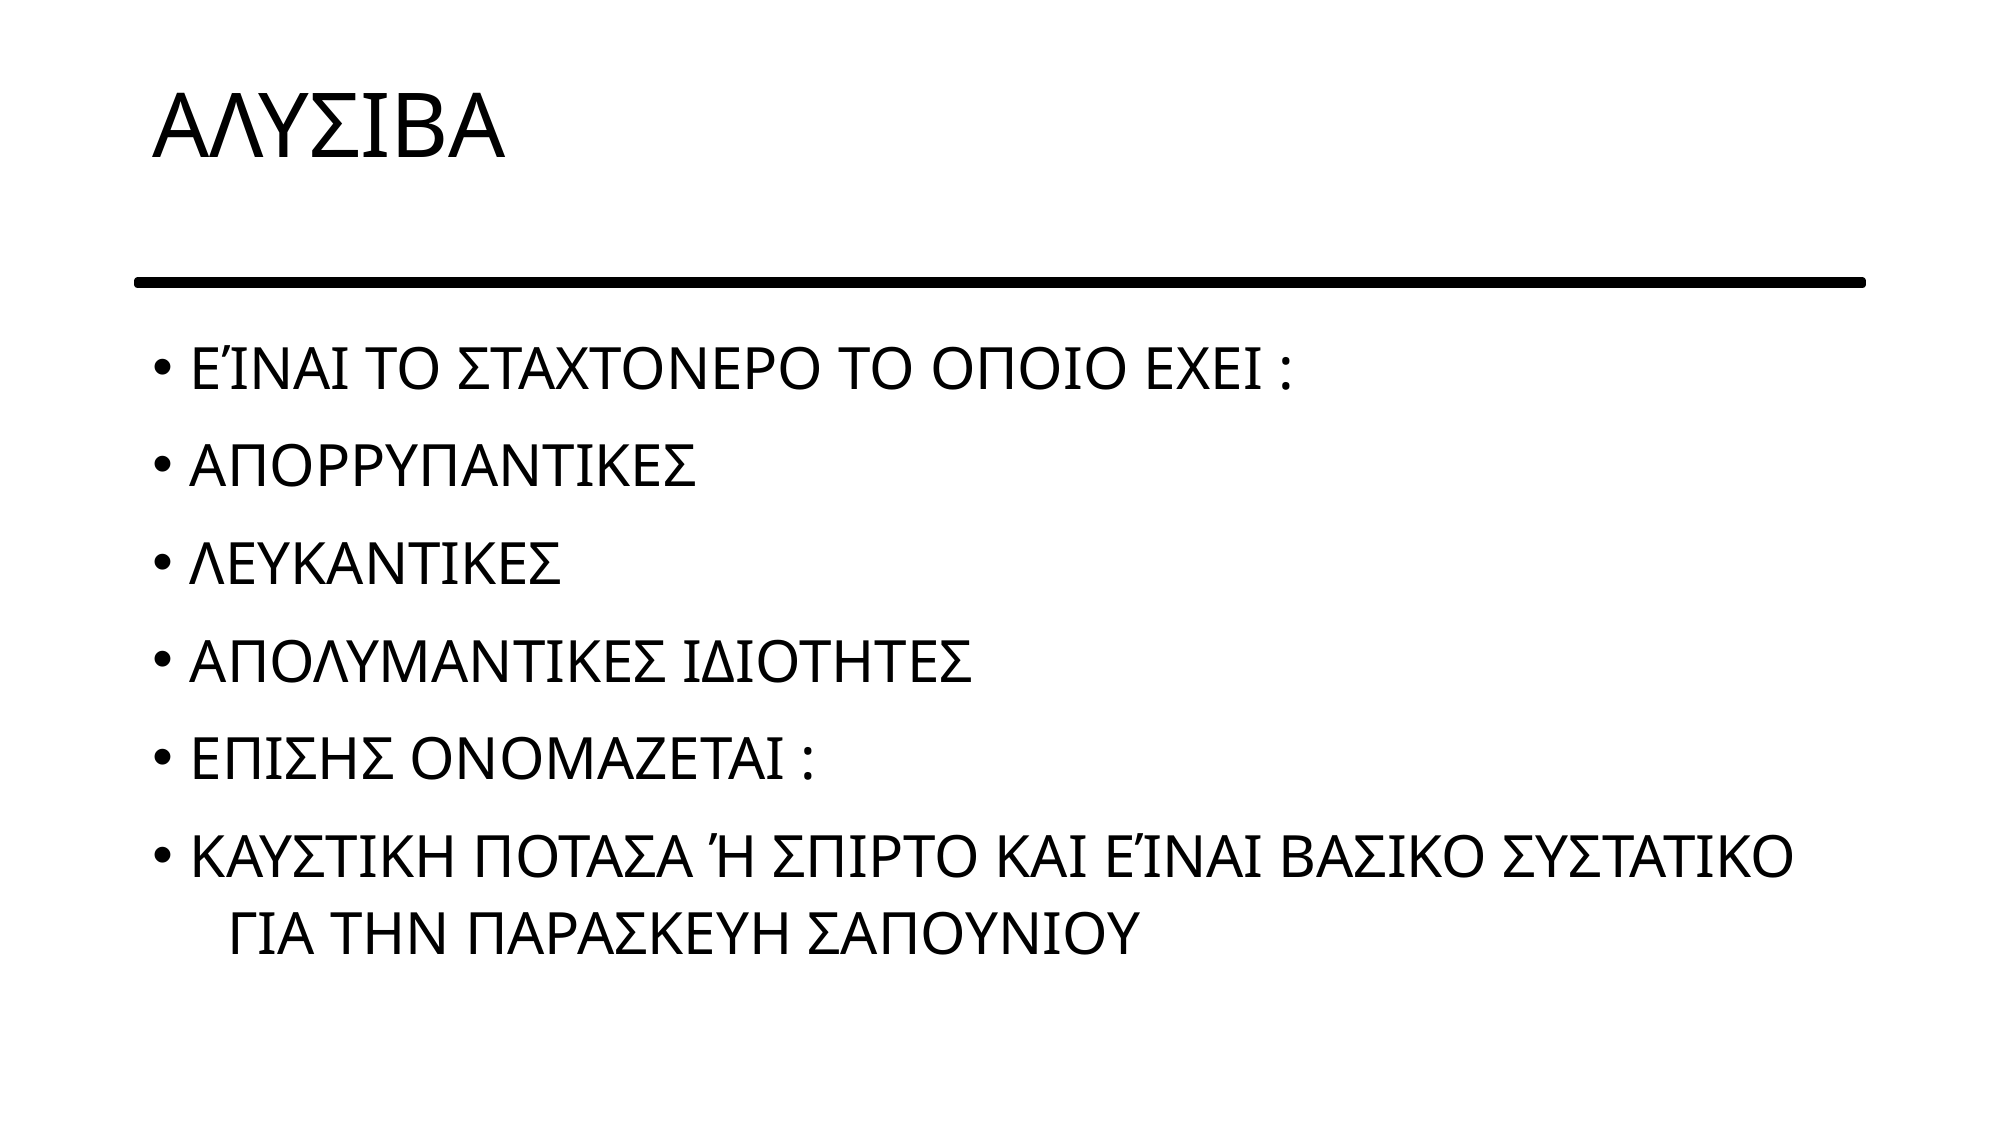

# ΑΛΥΣΙΒΑ
ΕΊΝΑΙ ΤΟ ΣΤΑΧΤΟΝΕΡΟ ΤΟ ΟΠΟΙΟ ΕΧΕΙ :
ΑΠΟΡΡΥΠΑΝΤΙΚΕΣ
ΛΕΥΚΑΝΤΙΚΕΣ
ΑΠΟΛΥΜΑΝΤΙΚΕΣ ΙΔΙΟΤΗΤΕΣ
ΕΠΙΣΗΣ ΟΝΟΜΑΖΕΤΑΙ :
ΚΑΥΣΤΙΚΗ ΠΟΤΑΣΑ Ή ΣΠΙΡΤΟ ΚΑΙ ΕΊΝΑΙ ΒΑΣΙΚΟ ΣΥΣΤΑΤΙΚΟ ΓΙΑ ΤΗΝ ΠΑΡΑΣΚΕΥΗ ΣΑΠΟΥΝΙΟΥ